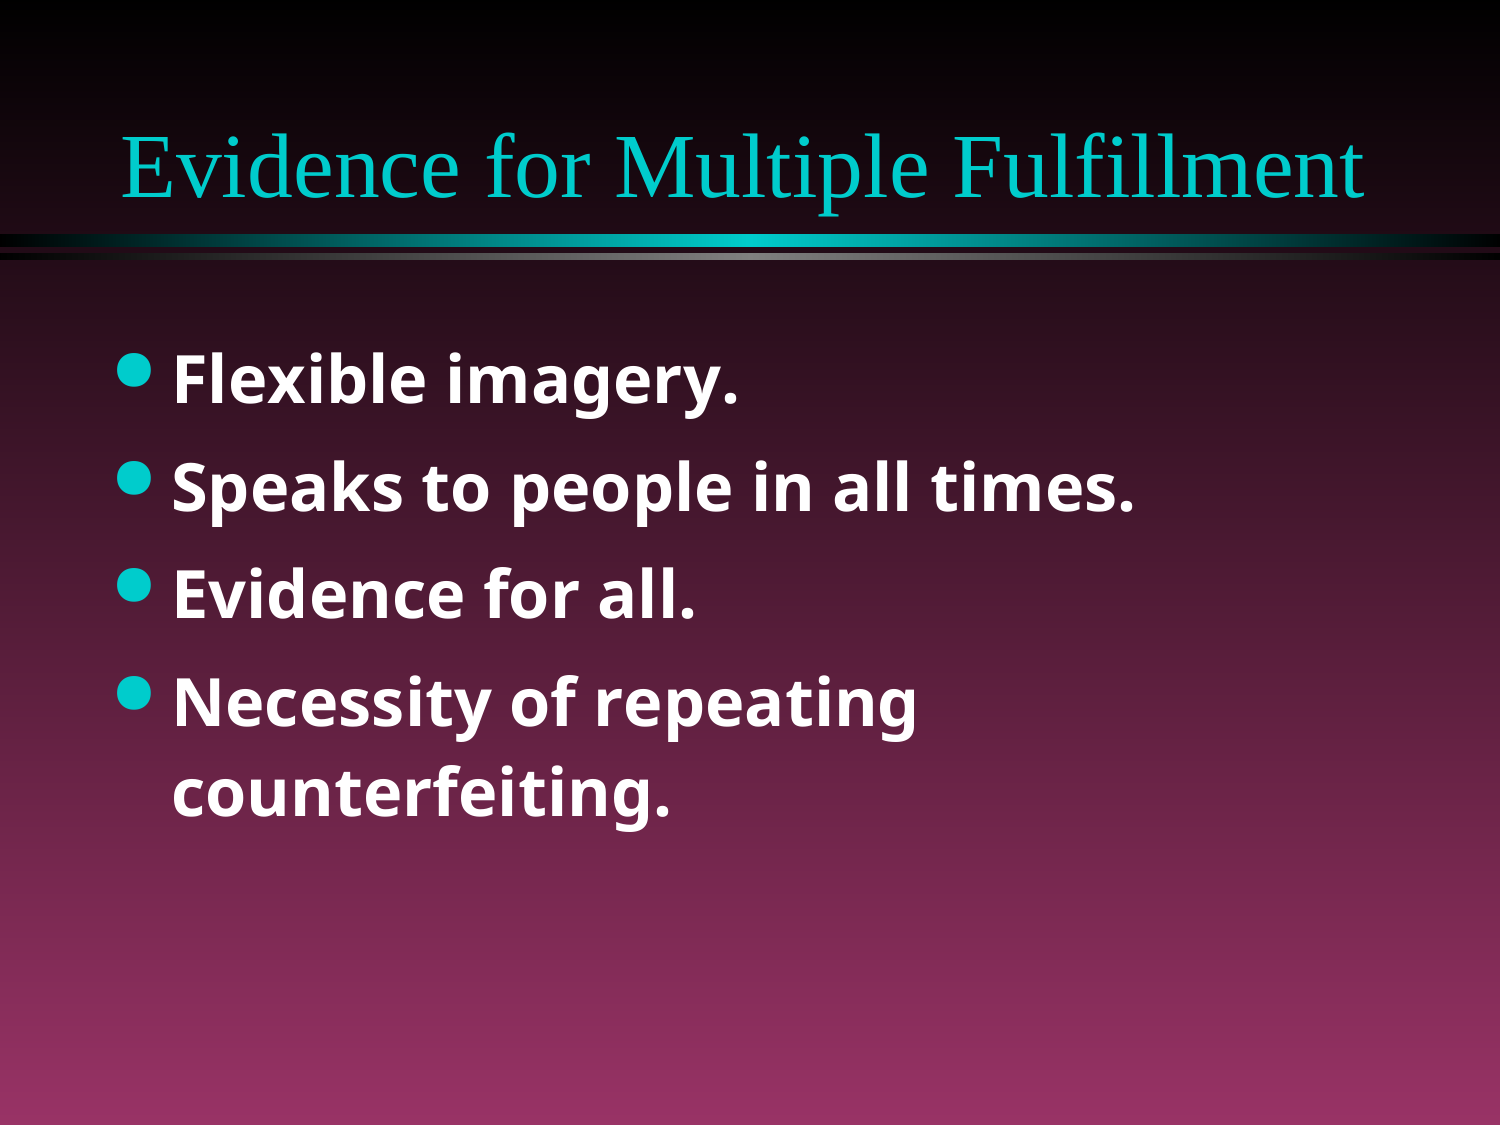

# Evidence for Multiple Fulfillment
Flexible imagery.
Speaks to people in all times.
Evidence for all.
Necessity of repeating counterfeiting.